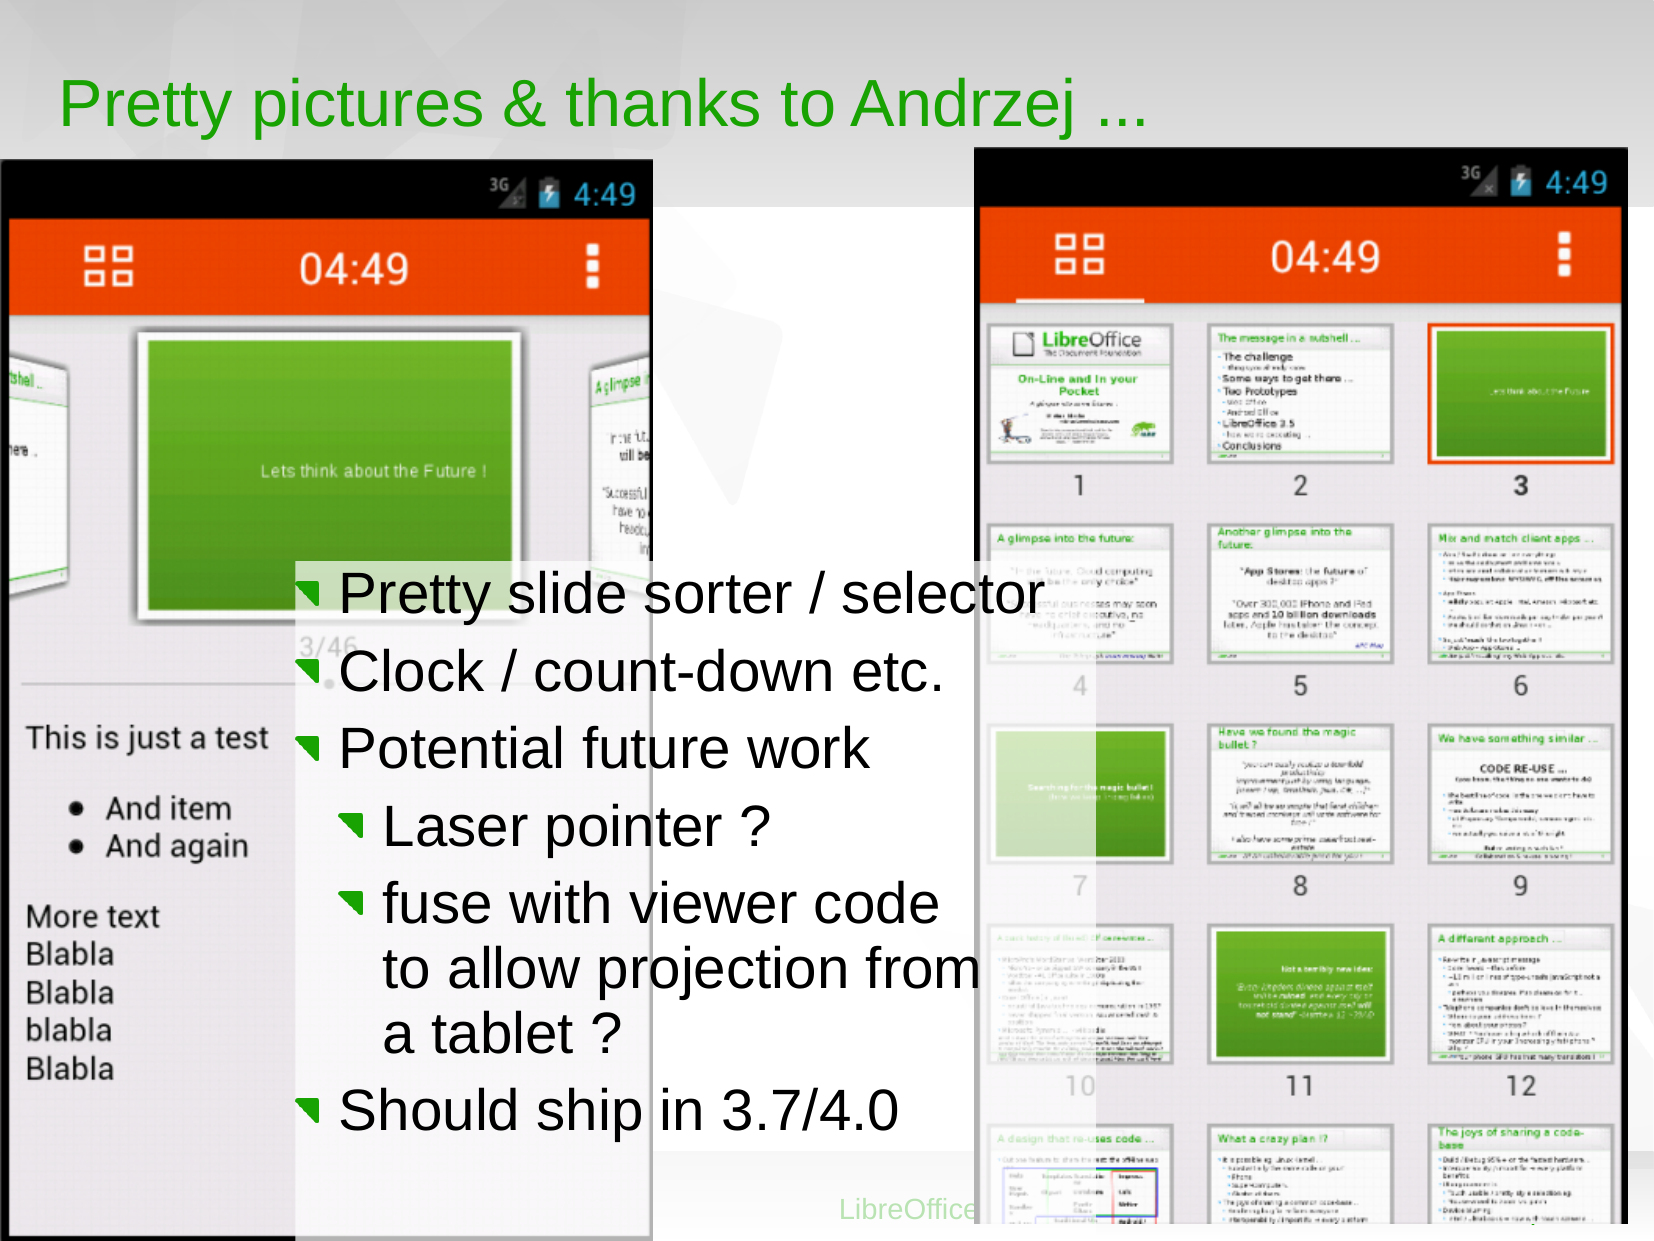

# Pretty pictures & thanks to Andrzej ...
Pretty slide sorter / selector
Clock / count-down etc.
Potential future work
Laser pointer ?
fuse with viewer code
to allow projection from
a tablet ?
Should ship in 3.7/4.0
23
LibreOffice Berlin 2012 Conference Presentation Template